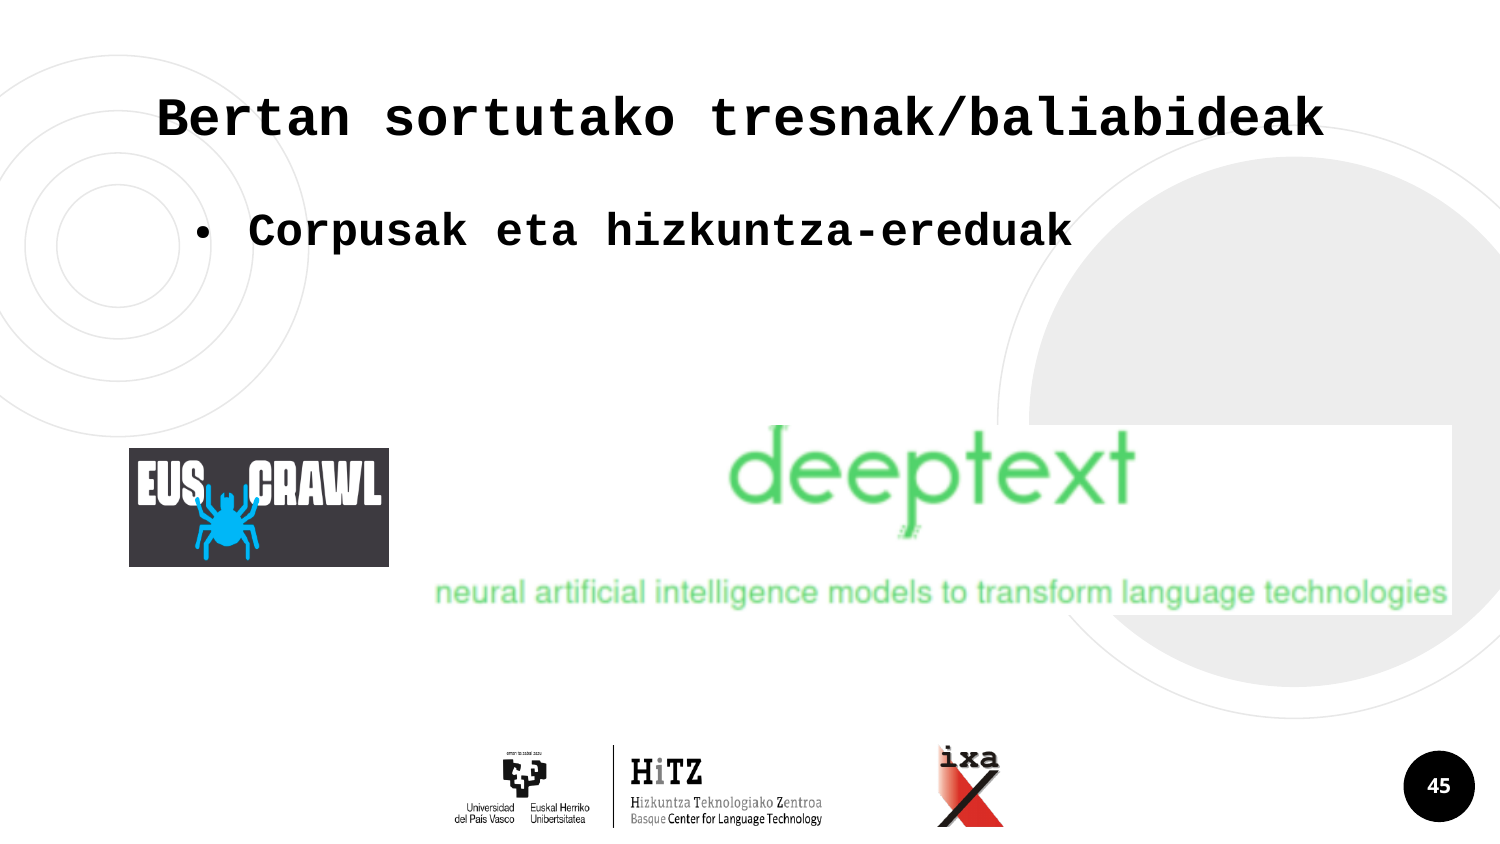

Bertan sortutako tresnak/baliabideak
# Corpusak eta hizkuntza-ereduak